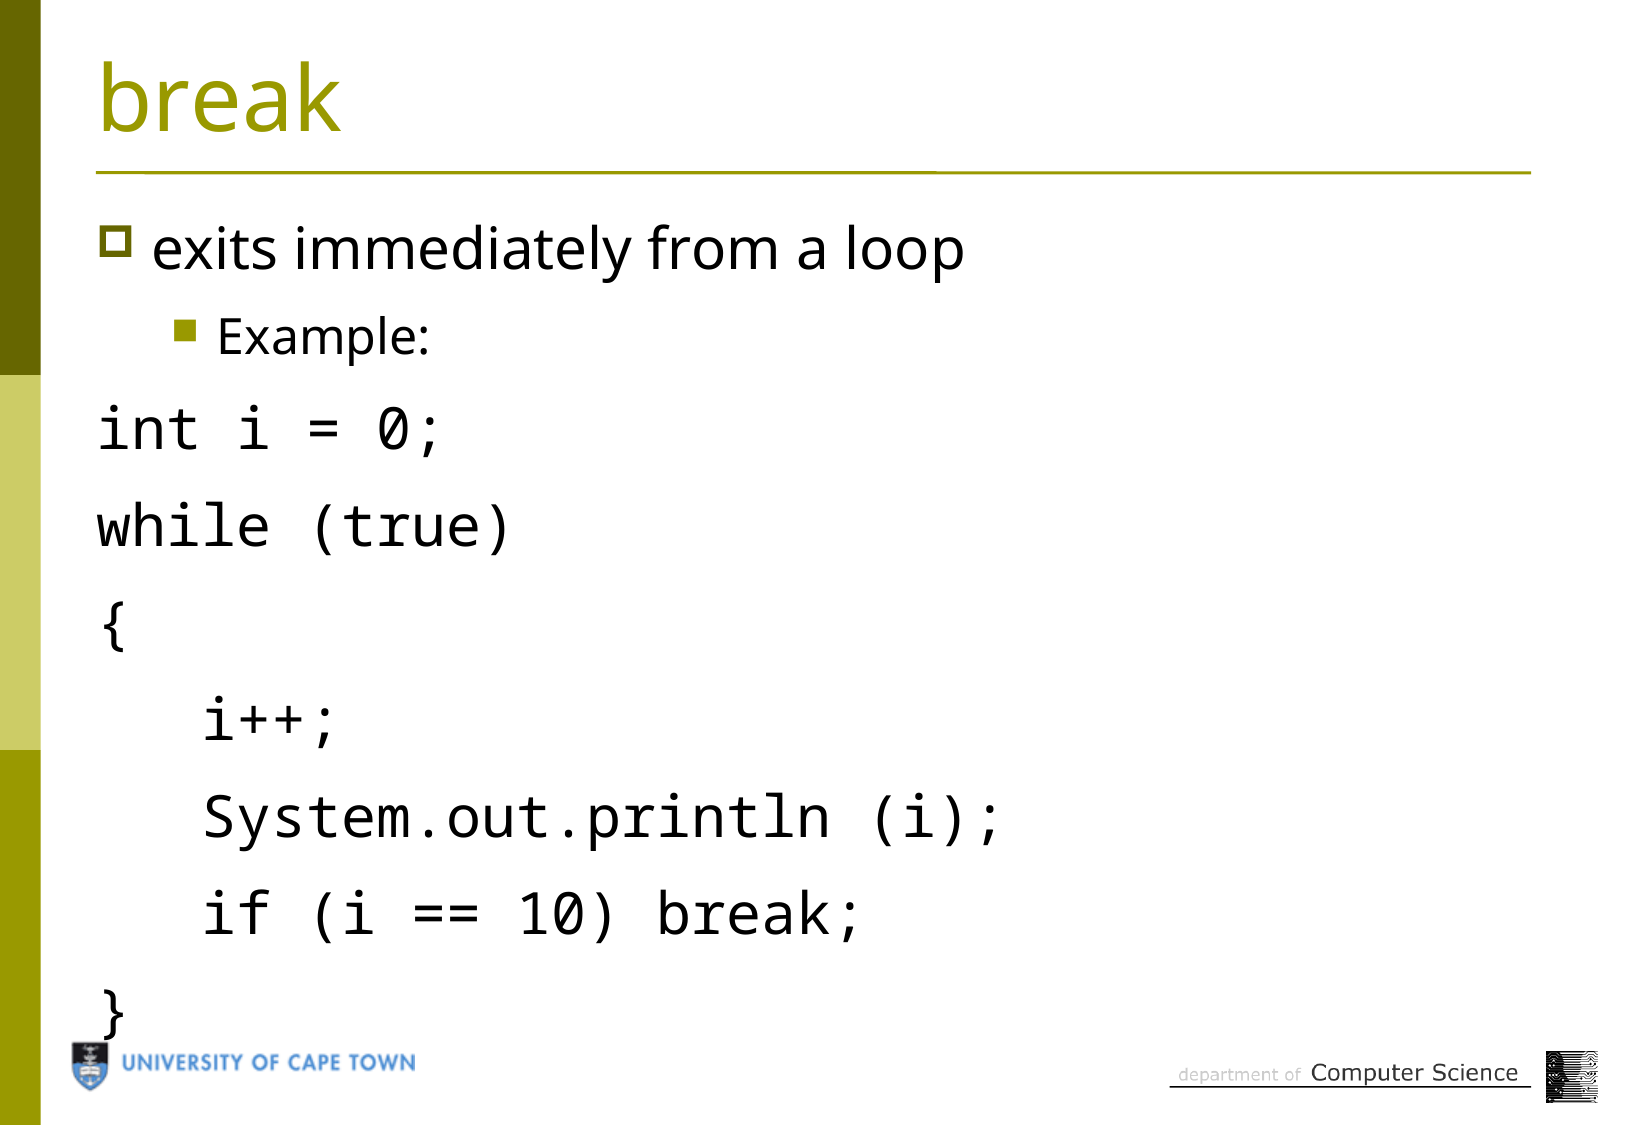

# break
exits immediately from a loop
Example:
int i = 0;
while (true)
{
 i++;
 System.out.println (i);
 if (i == 10) break;
}